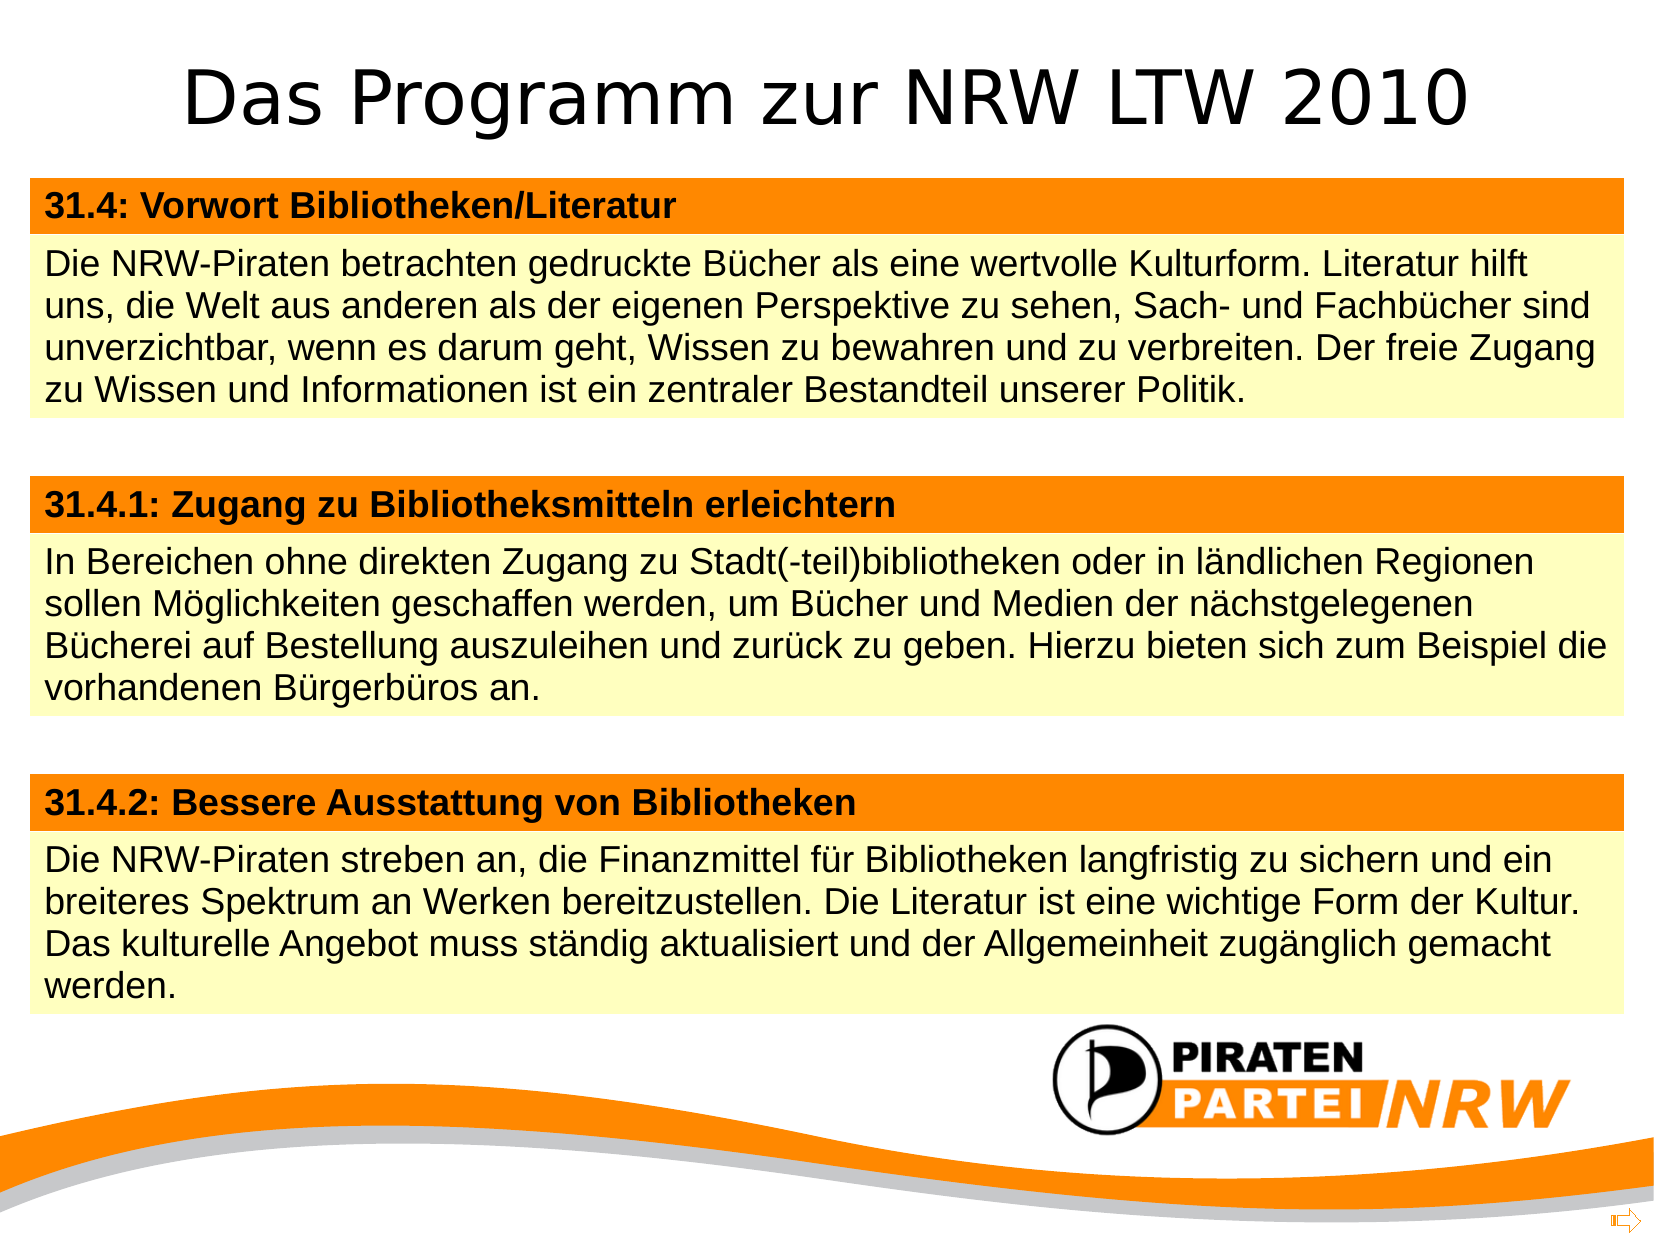

# Das Programm zur NRW LTW 2010
| 31.4: Vorwort Bibliotheken/Literatur |
| --- |
| Die NRW-Piraten betrachten gedruckte Bücher als eine wertvolle Kulturform. Literatur hilft uns, die Welt aus anderen als der eigenen Perspektive zu sehen, Sach- und Fachbücher sind unverzichtbar, wenn es darum geht, Wissen zu bewahren und zu verbreiten. Der freie Zugang zu Wissen und Informationen ist ein zentraler Bestandteil unserer Politik. |
| |
| 31.4.1: Zugang zu Bibliotheksmitteln erleichtern |
| In Bereichen ohne direkten Zugang zu Stadt(-teil)bibliotheken oder in ländlichen Regionen sollen Möglichkeiten geschaffen werden, um Bücher und Medien der nächstgelegenen Bücherei auf Bestellung auszuleihen und zurück zu geben. Hierzu bieten sich zum Beispiel die vorhandenen Bürgerbüros an. |
| |
| 31.4.2: Bessere Ausstattung von Bibliotheken |
| Die NRW-Piraten streben an, die Finanzmittel für Bibliotheken langfristig zu sichern und ein breiteres Spektrum an Werken bereitzustellen. Die Literatur ist eine wichtige Form der Kultur. Das kulturelle Angebot muss ständig aktualisiert und der Allgemeinheit zugänglich gemacht werden. |